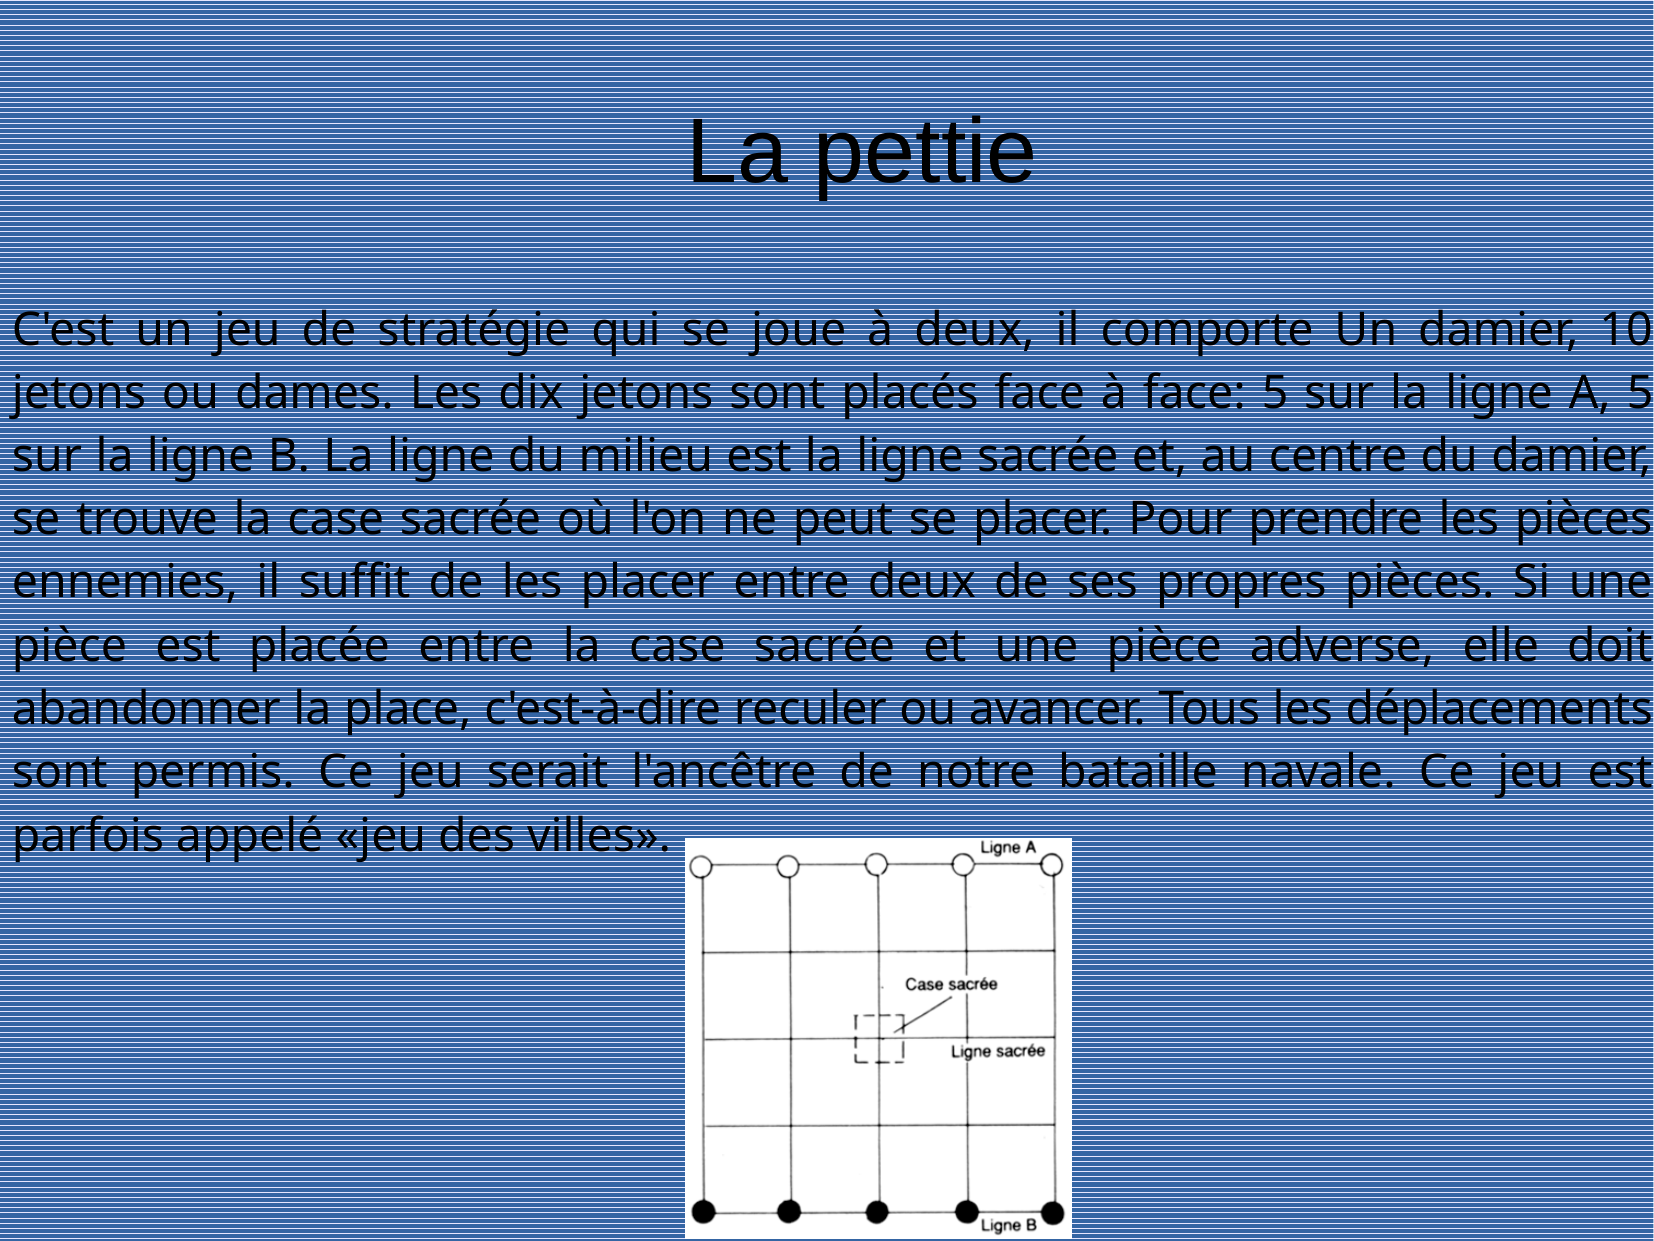

# La pettie
C'est un jeu de stratégie qui se joue à deux, il comporte Un damier, 10 jetons ou dames. Les dix jetons sont placés face à face: 5 sur la ligne A, 5 sur la ligne B. La ligne du milieu est la ligne sacrée et, au centre du damier, se trouve la case sacrée où l'on ne peut se placer. Pour prendre les pièces ennemies, il suffit de les placer entre deux de ses propres pièces. Si une pièce est placée entre la case sacrée et une pièce adverse, elle doit abandonner la place, c'est-à-dire reculer ou avancer. Tous les déplacements sont permis. Ce jeu serait l'ancêtre de notre bataille navale. Ce jeu est parfois appelé «jeu des villes».